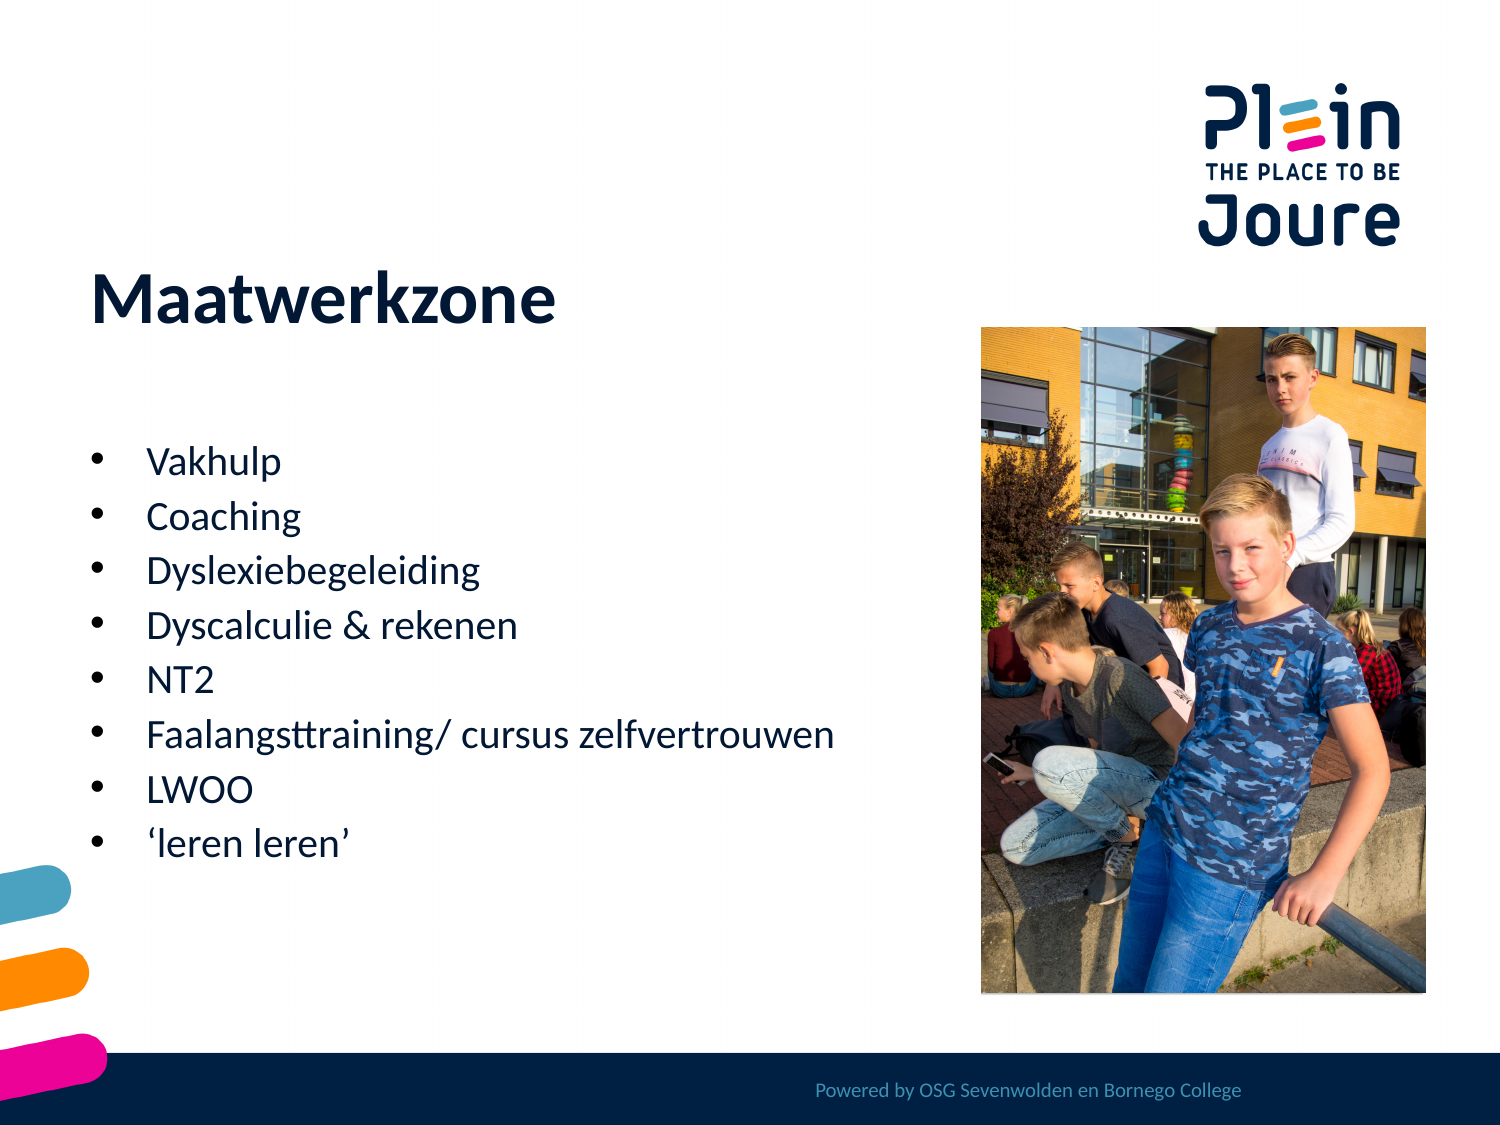

# Maatwerkzone
Vakhulp
Coaching
Dyslexiebegeleiding
Dyscalculie & rekenen
NT2
Faalangsttraining/ cursus zelfvertrouwen
LWOO
‘leren leren’
Powered by OSG Sevenwolden en Bornego College